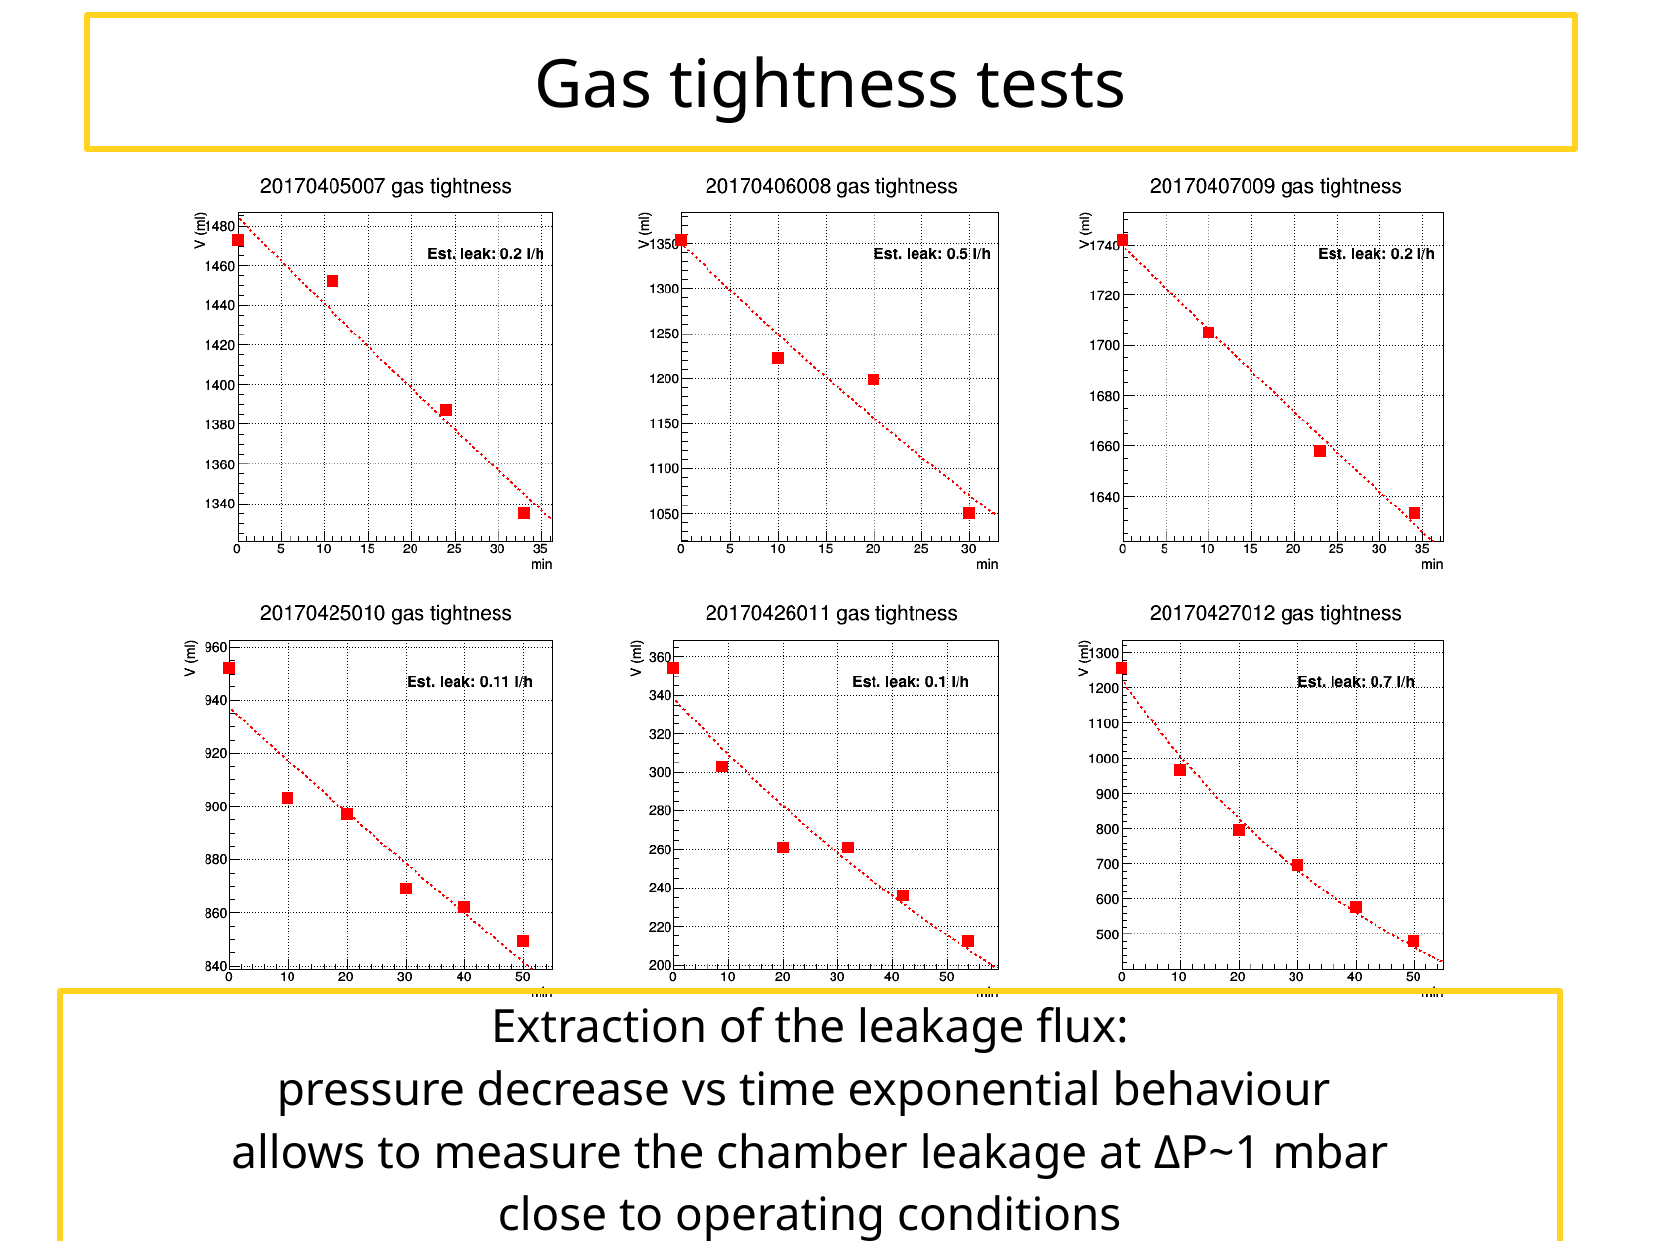

# Gas tightness tests
Extraction of the leakage flux:
pressure decrease vs time exponential behaviour
allows to measure the chamber leakage at ΔP~1 mbar
close to operating conditions